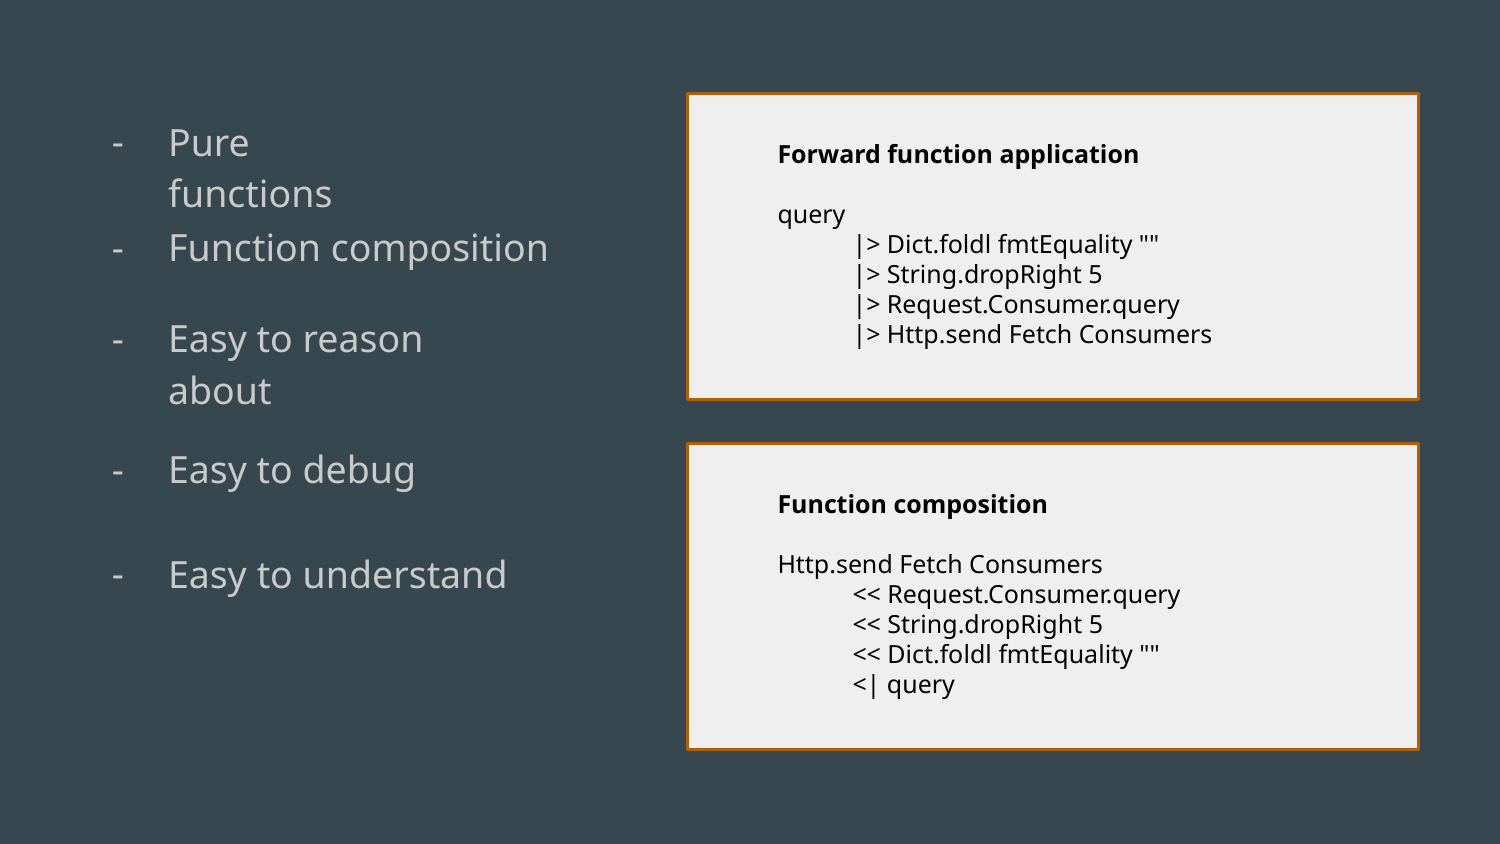

Forward function application
query
	|> Dict.foldl fmtEquality ""
	|> String.dropRight 5
	|> Request.Consumer.query
	|> Http.send Fetch Consumers
# Pure functions
Function composition
Easy to reason about
Easy to debug
Function composition
	Http.send Fetch Consumers
		<< Request.Consumer.query
		<< String.dropRight 5
	<< Dict.foldl fmtEquality ""
 	<| query
Easy to understand